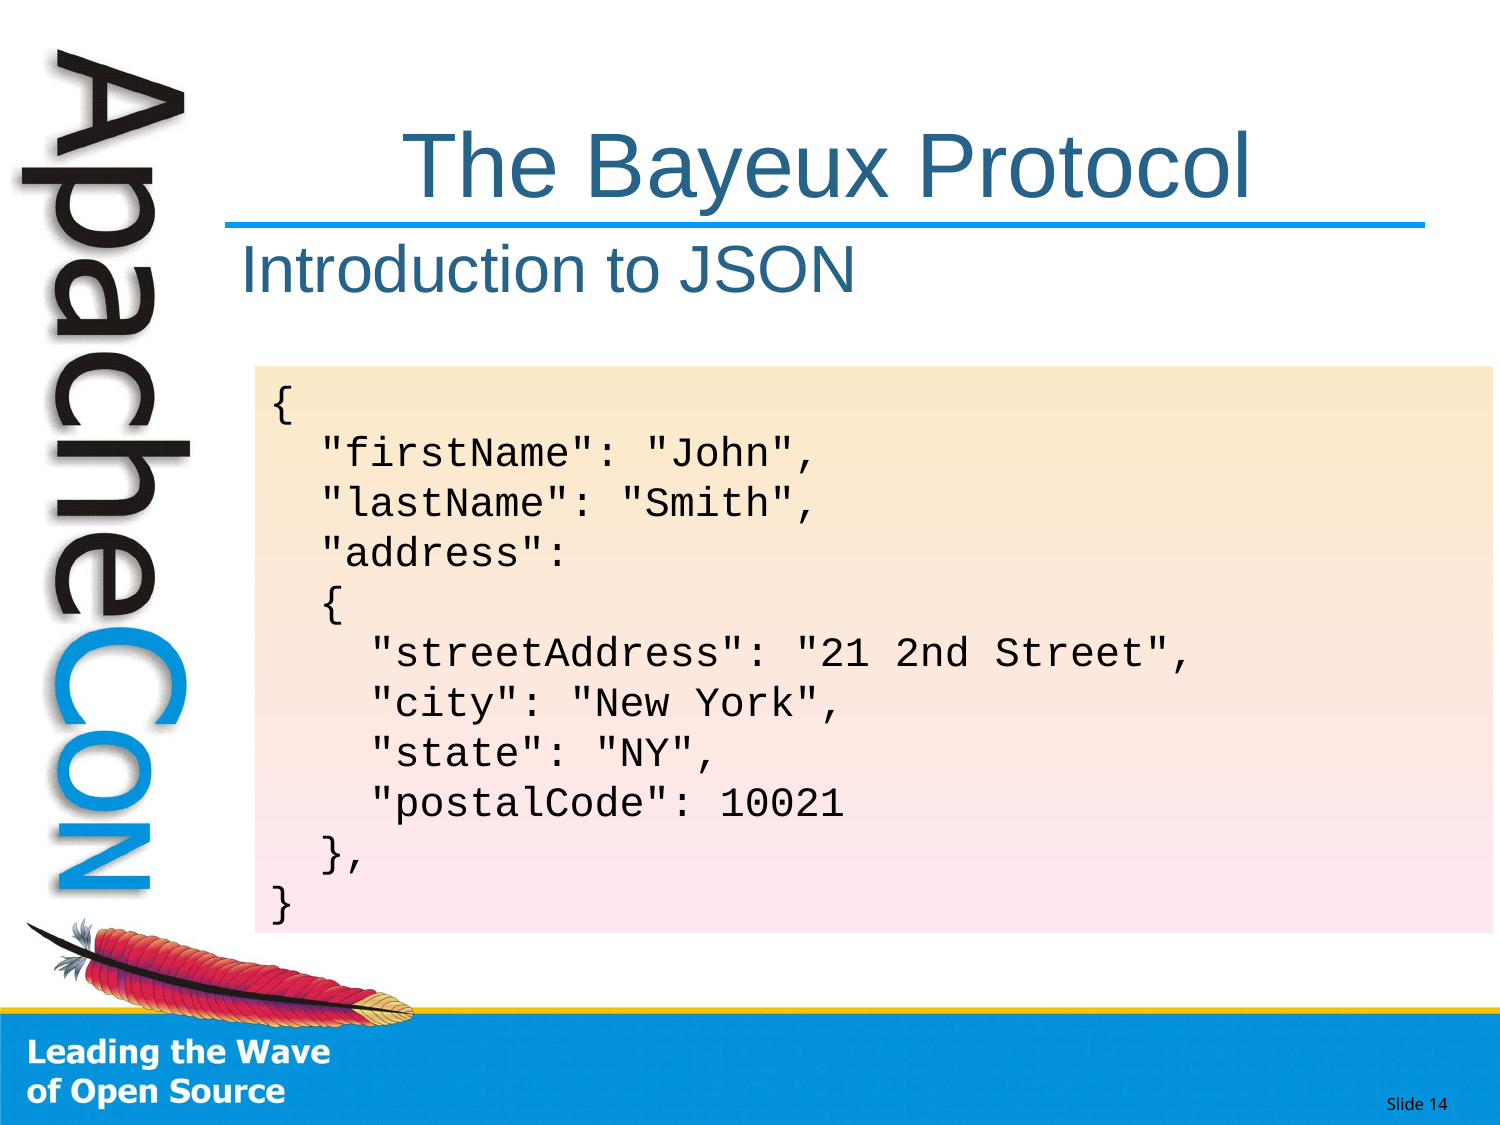

# The Bayeux Protocol
Introduction to JSON
{
 "firstName": "John",
 "lastName": "Smith",
 "address":
 {
 "streetAddress": "21 2nd Street",
 "city": "New York",
 "state": "NY",
 "postalCode": 10021
 },
}
Slide